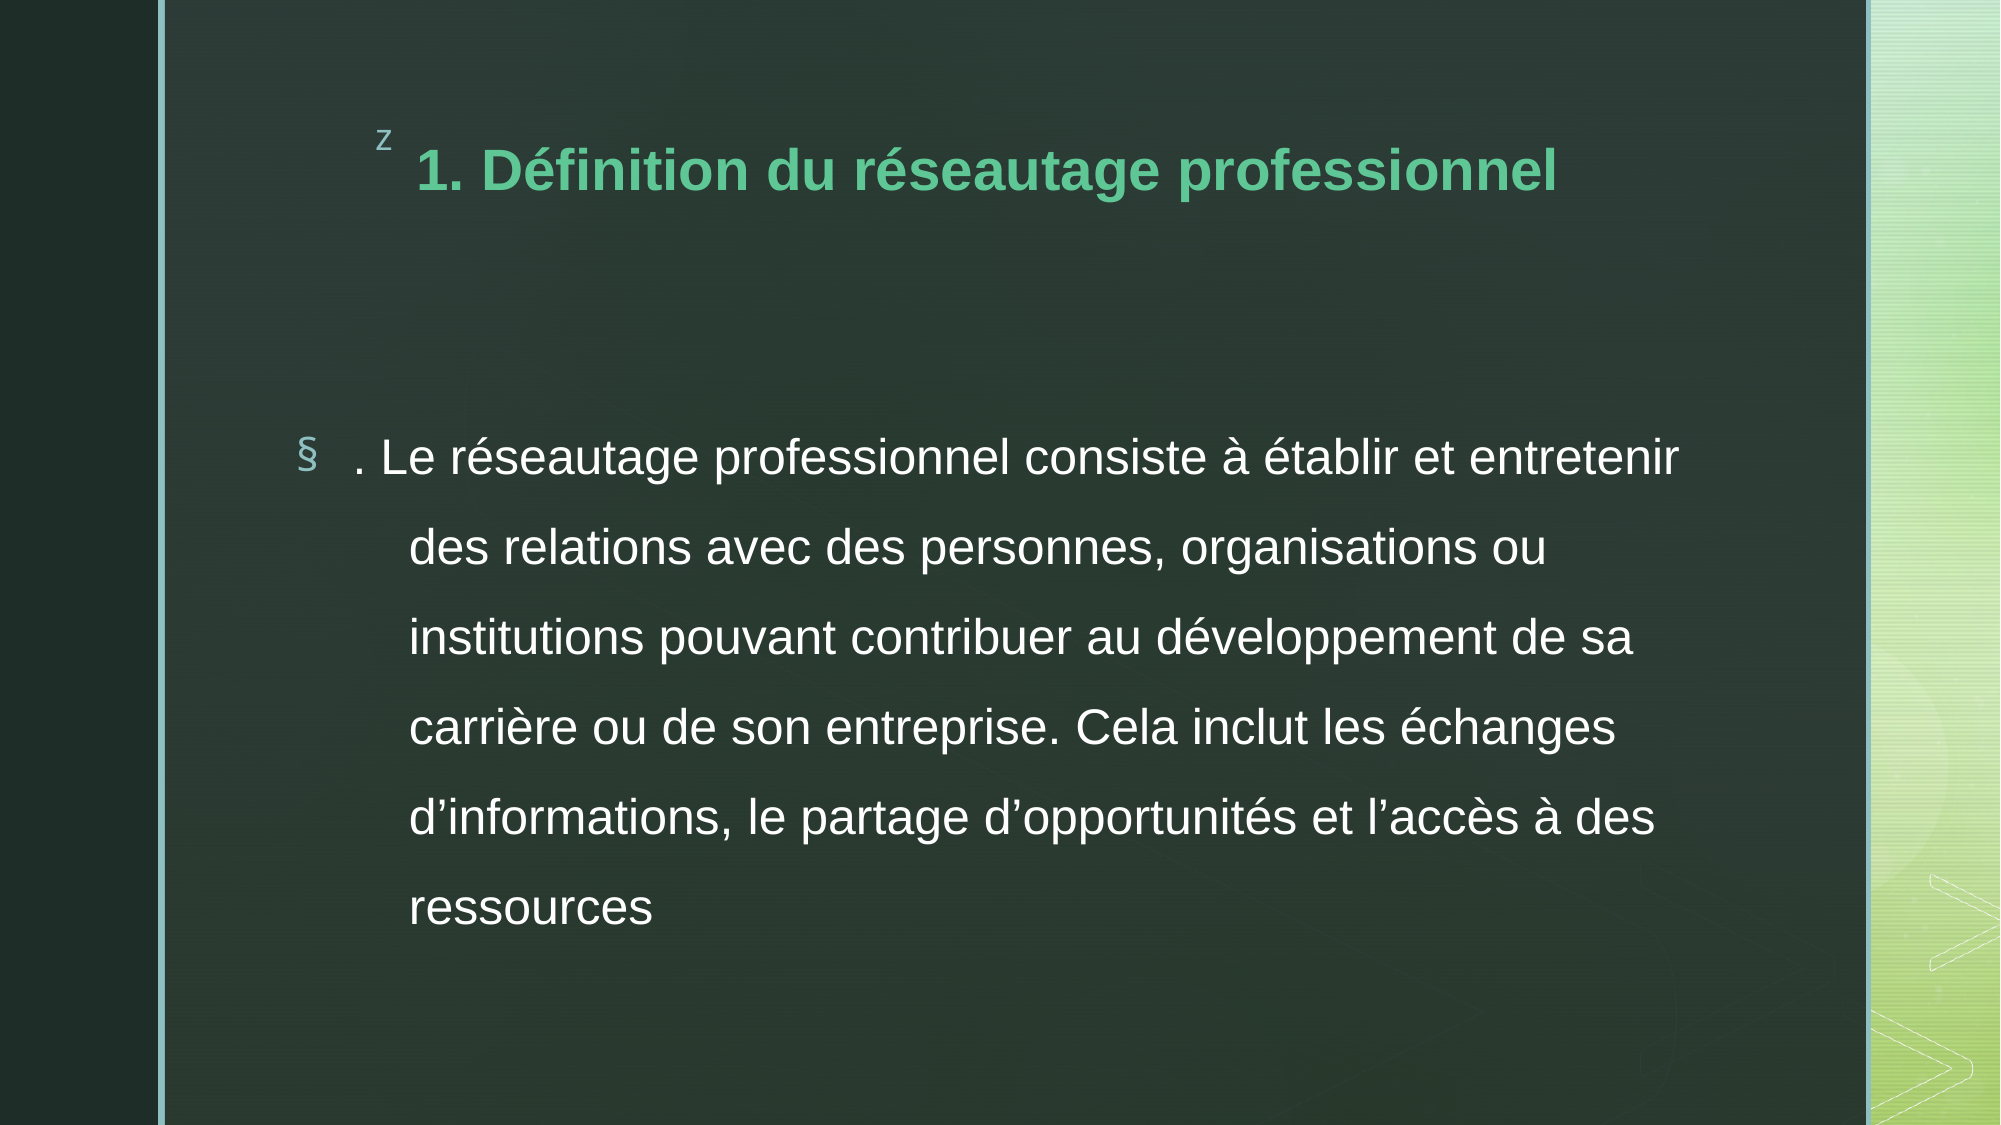

# 1. Définition du réseautage professionnel
. Le réseautage professionnel consiste à établir et entretenir des relations avec des personnes, organisations ou institutions pouvant contribuer au développement de sa carrière ou de son entreprise. Cela inclut les échanges d’informations, le partage d’opportunités et l’accès à des ressources